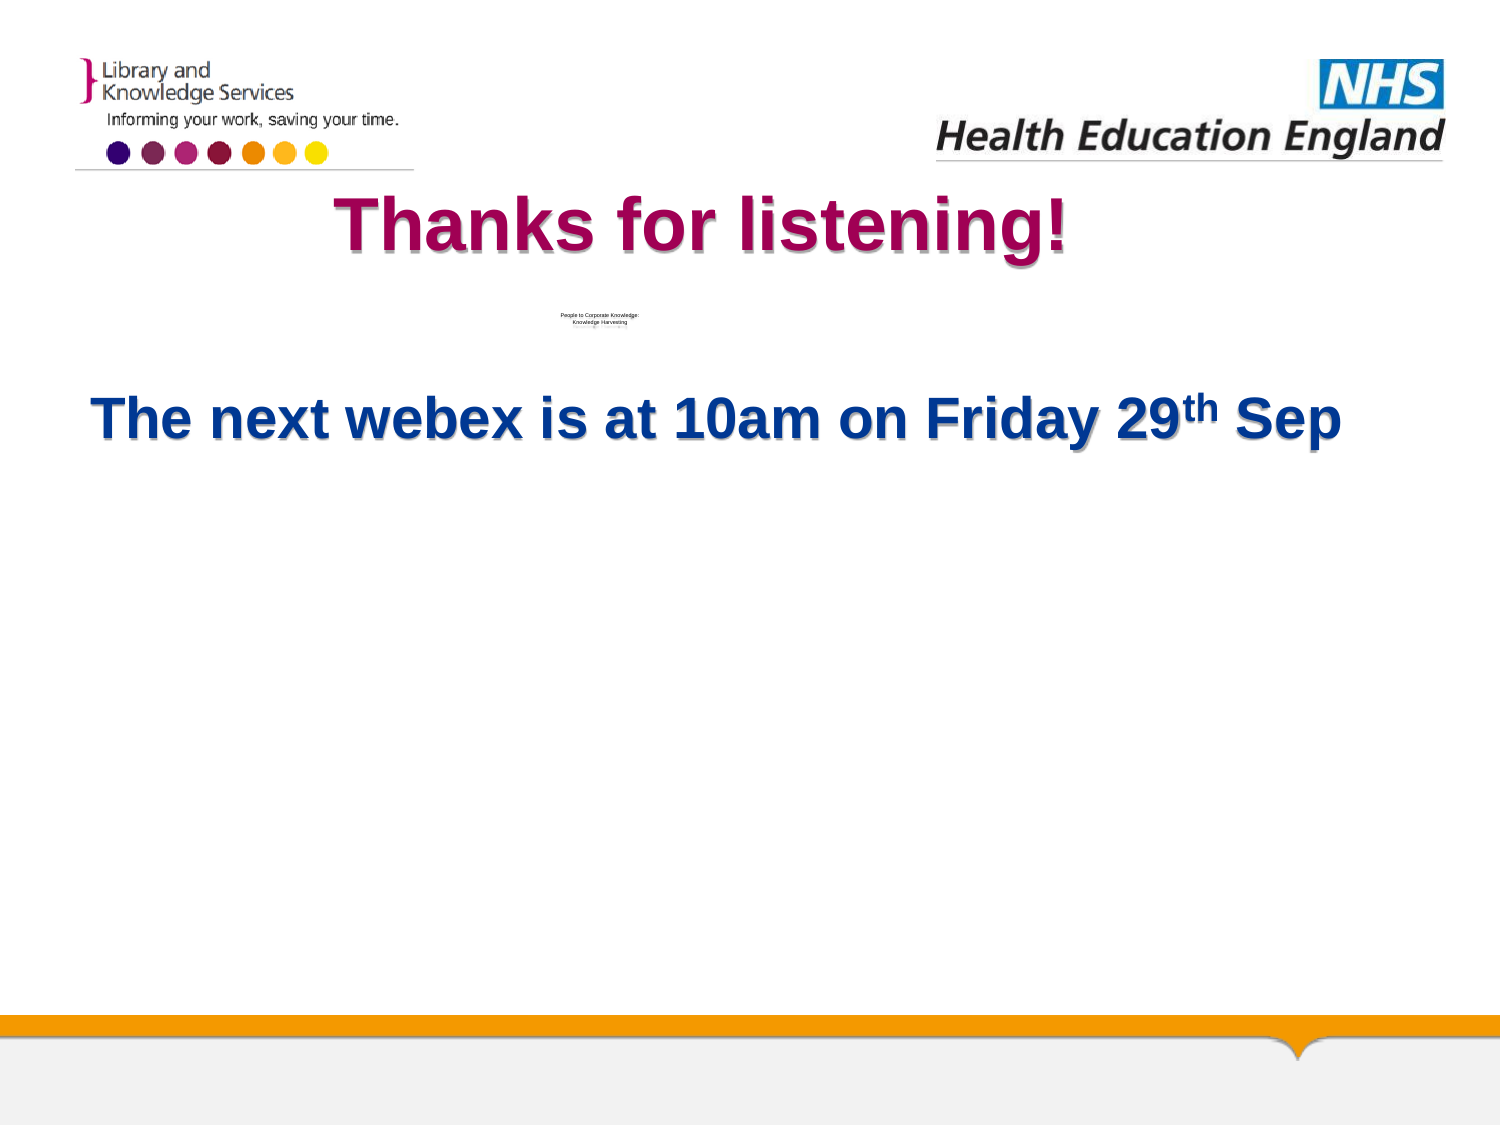

# Thanks for listening!
The next webex is at 10am on Friday 29th Sep
People to Corporate Knowledge:
Knowledge Harvesting